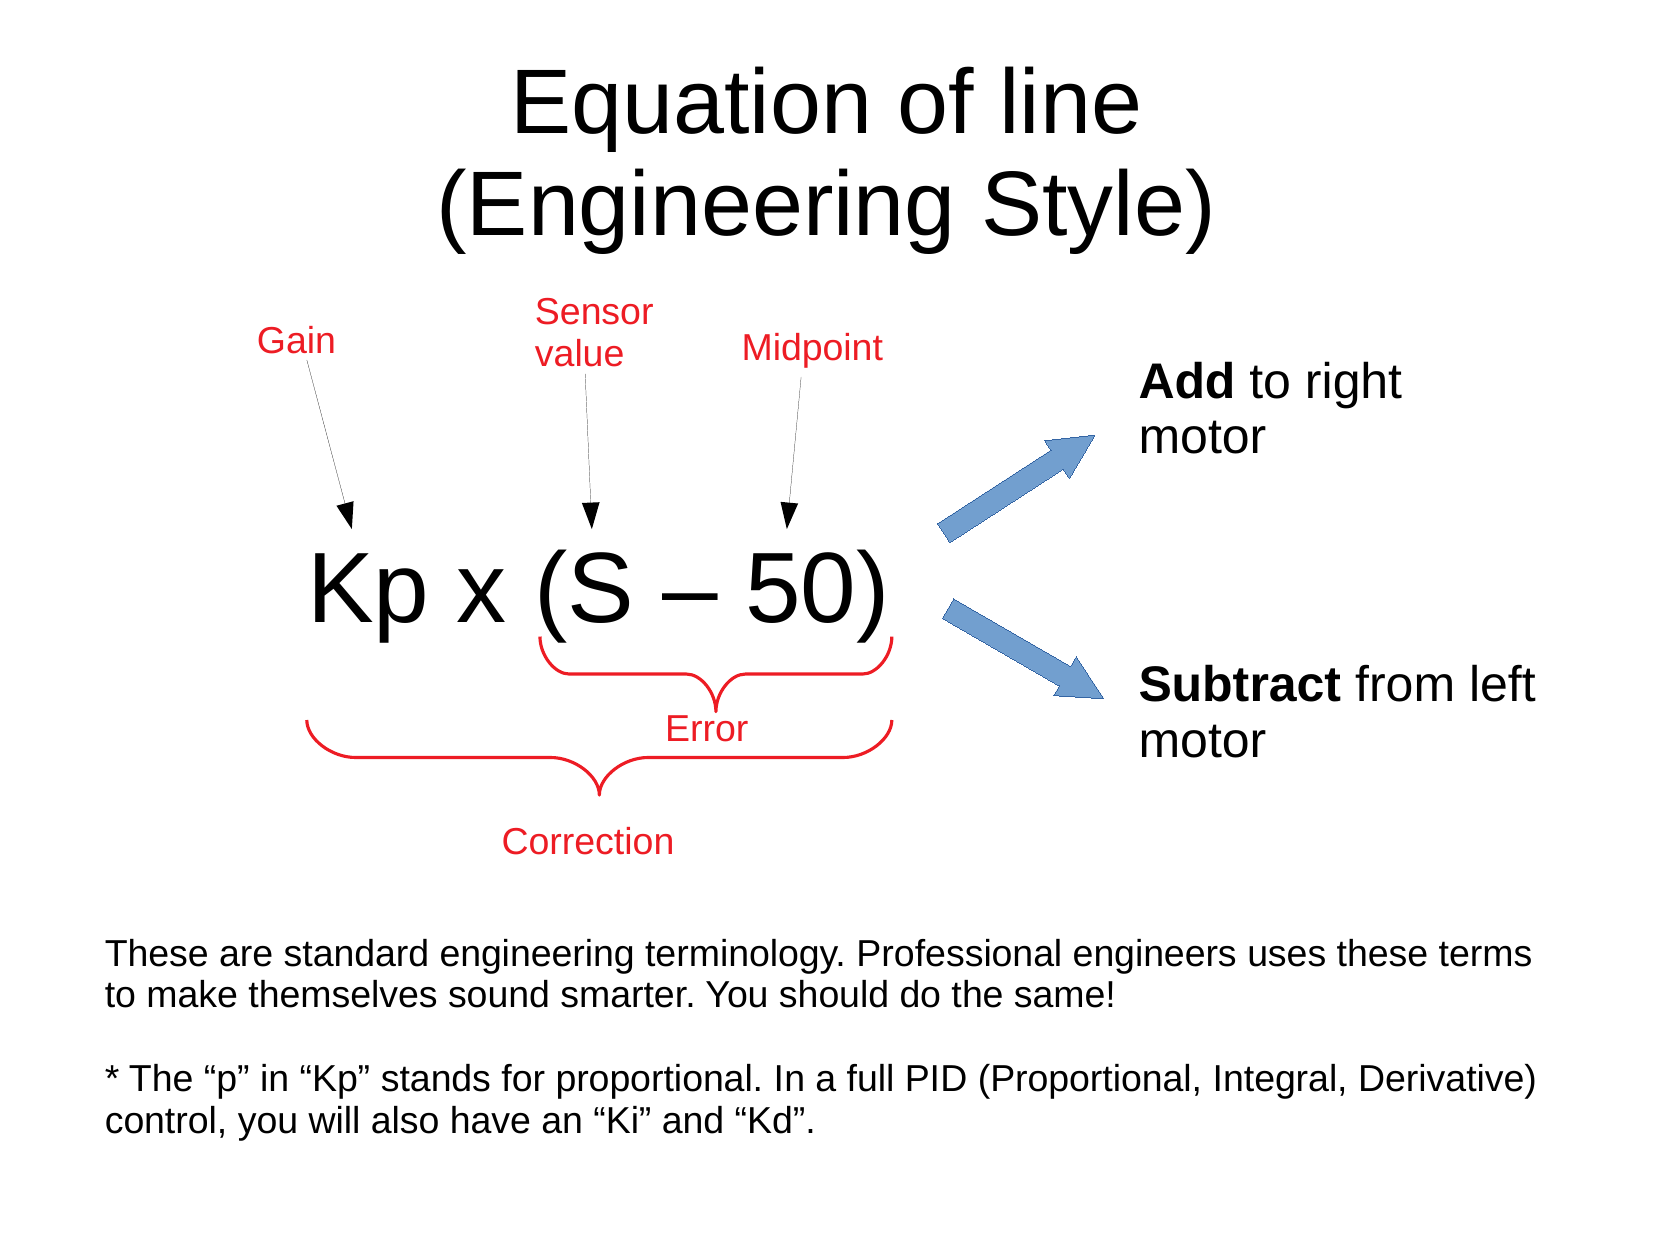

# Equation of line (Engineering Style)
Sensor value
Gain
Midpoint
Add to right motor
Kp x (S – 50)
Subtract from left motor
Error
Correction
These are standard engineering terminology. Professional engineers uses these terms to make themselves sound smarter. You should do the same!
* The “p” in “Kp” stands for proportional. In a full PID (Proportional, Integral, Derivative) control, you will also have an “Ki” and “Kd”.